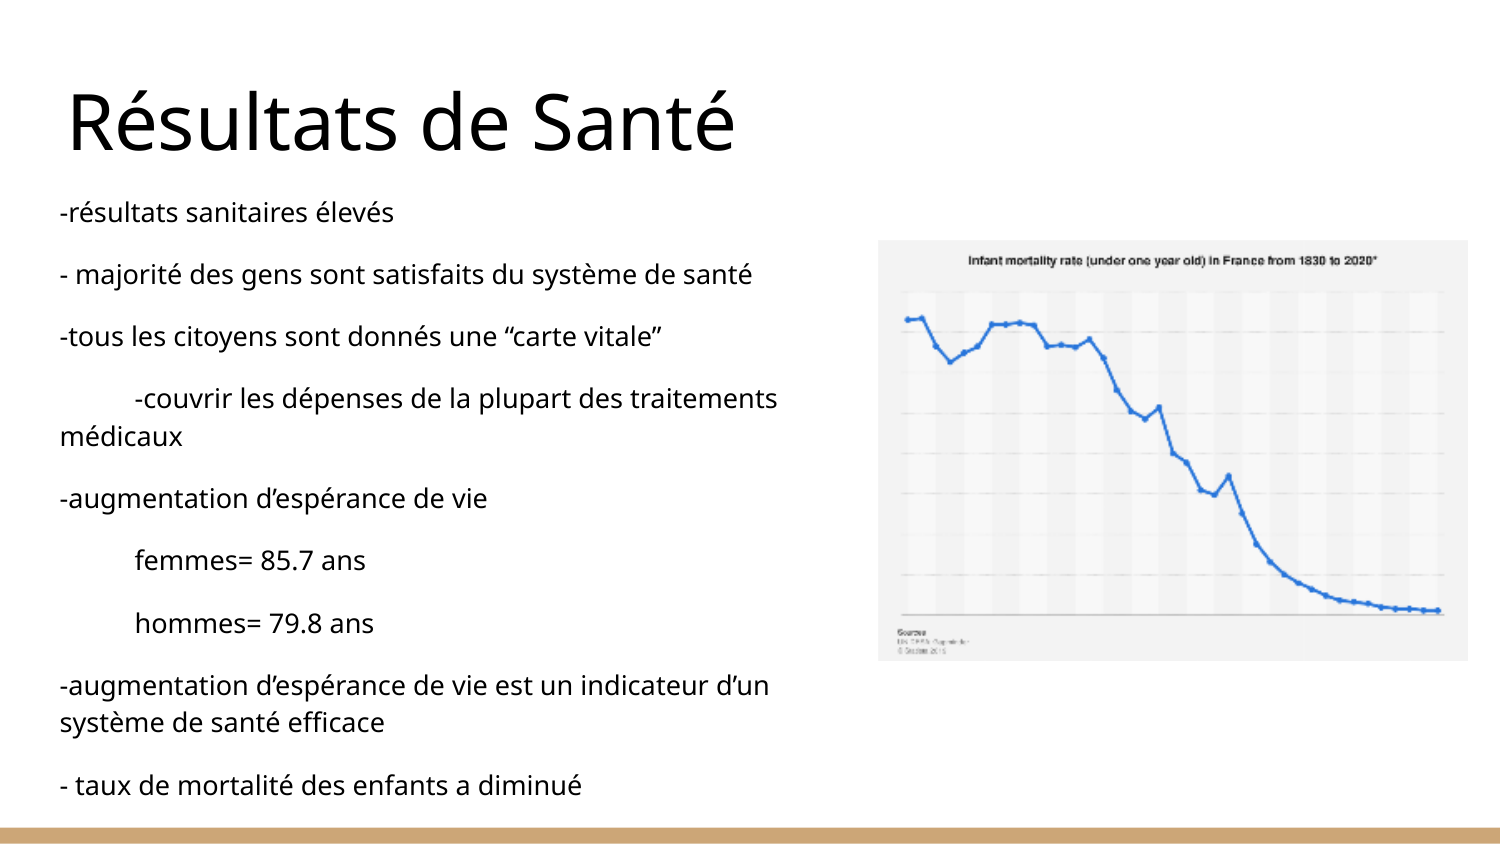

# Résultats de Santé
-résultats sanitaires élevés
- majorité des gens sont satisfaits du système de santé
-tous les citoyens sont donnés une “carte vitale”
	-couvrir les dépenses de la plupart des traitements médicaux
-augmentation d’espérance de vie
	femmes= 85.7 ans
	hommes= 79.8 ans
-augmentation d’espérance de vie est un indicateur d’un système de santé efficace
- taux de mortalité des enfants a diminué